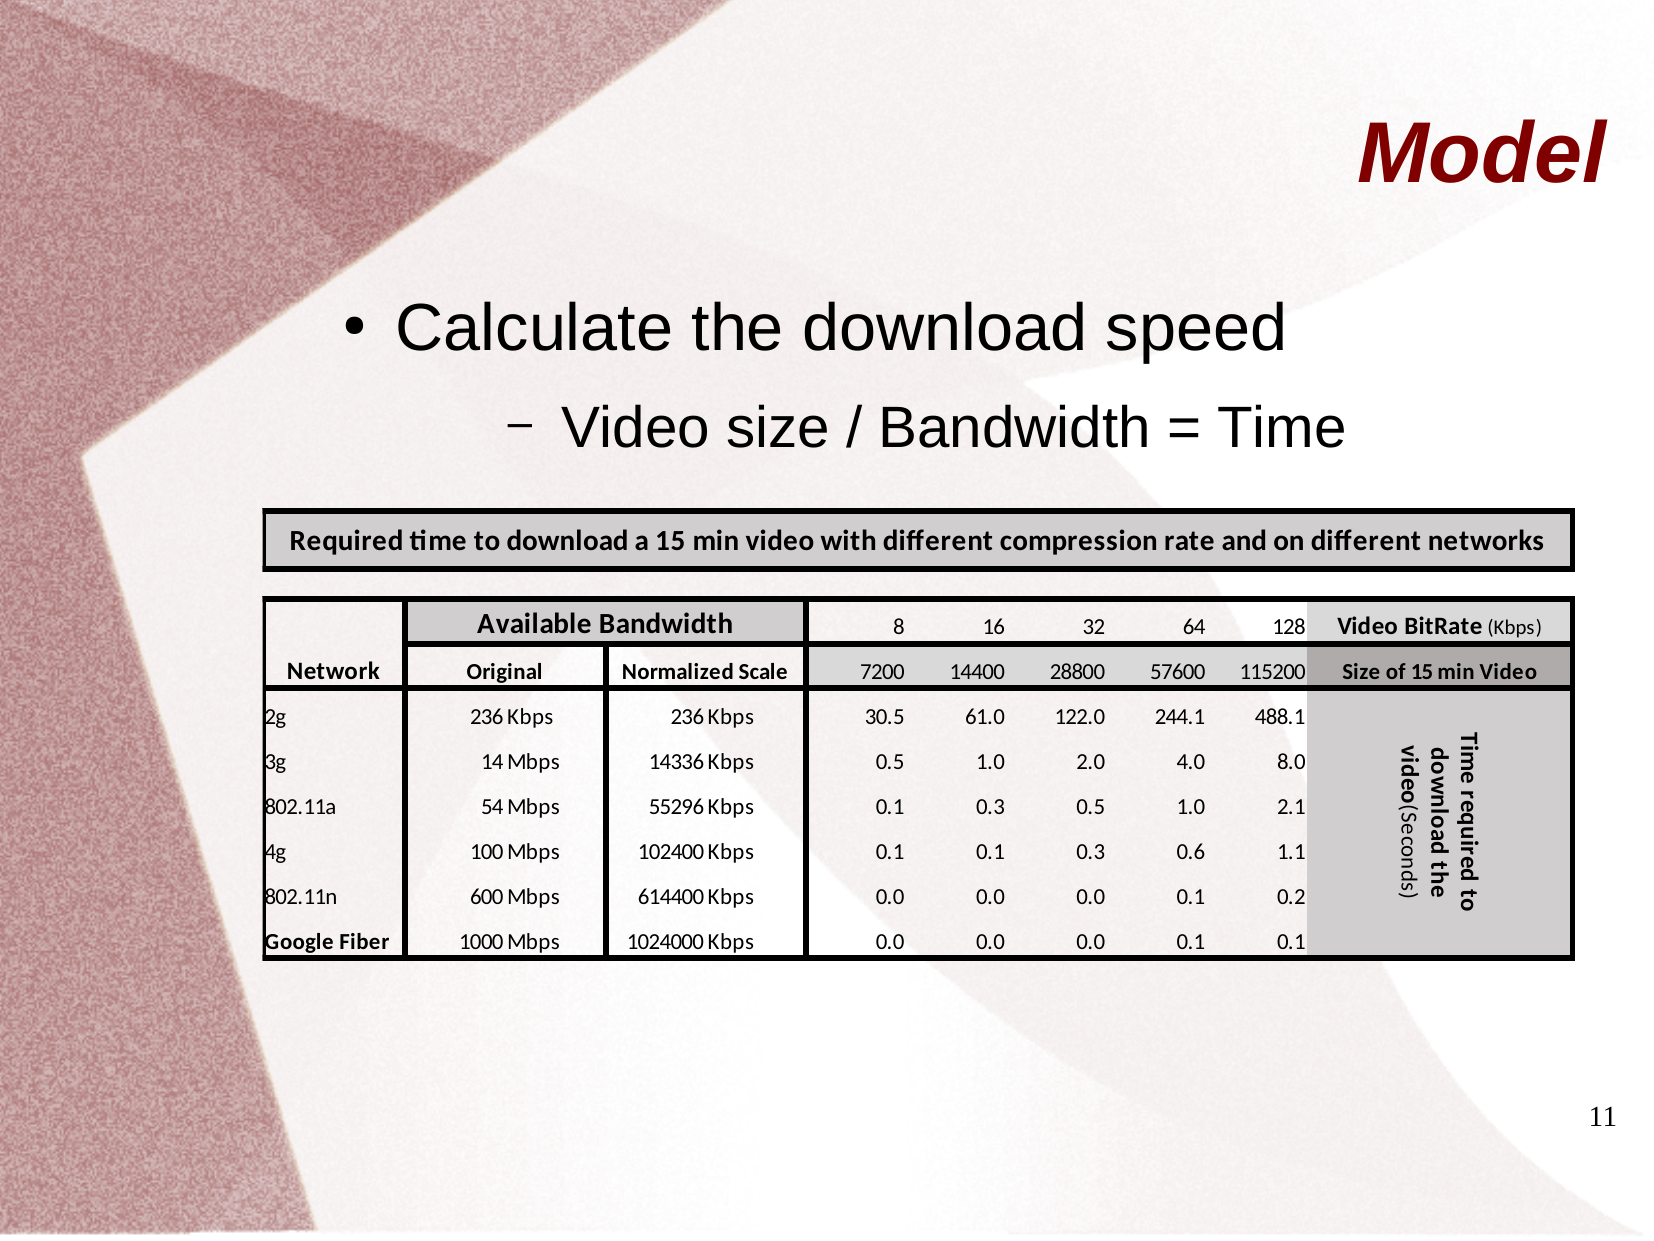

# Model
Calculate the download speed
Video size / Bandwidth = Time
11